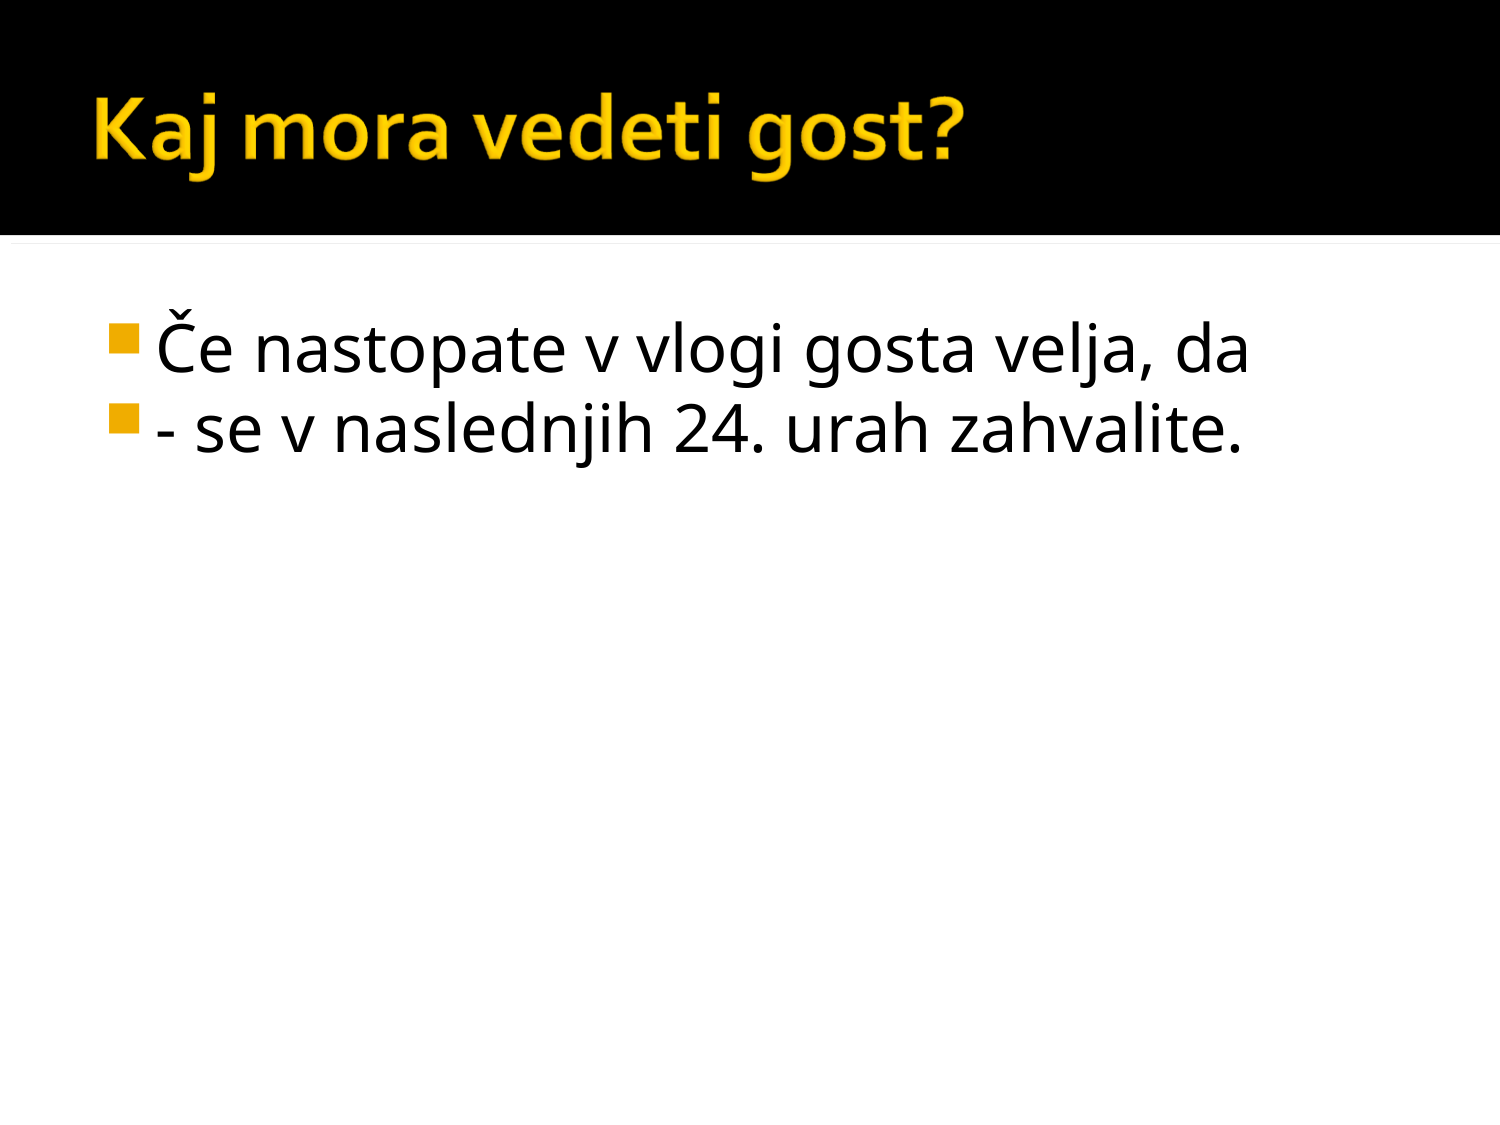

# Če nastopate v vlogi gosta velja, da
- se v naslednjih 24. urah zahvalite.